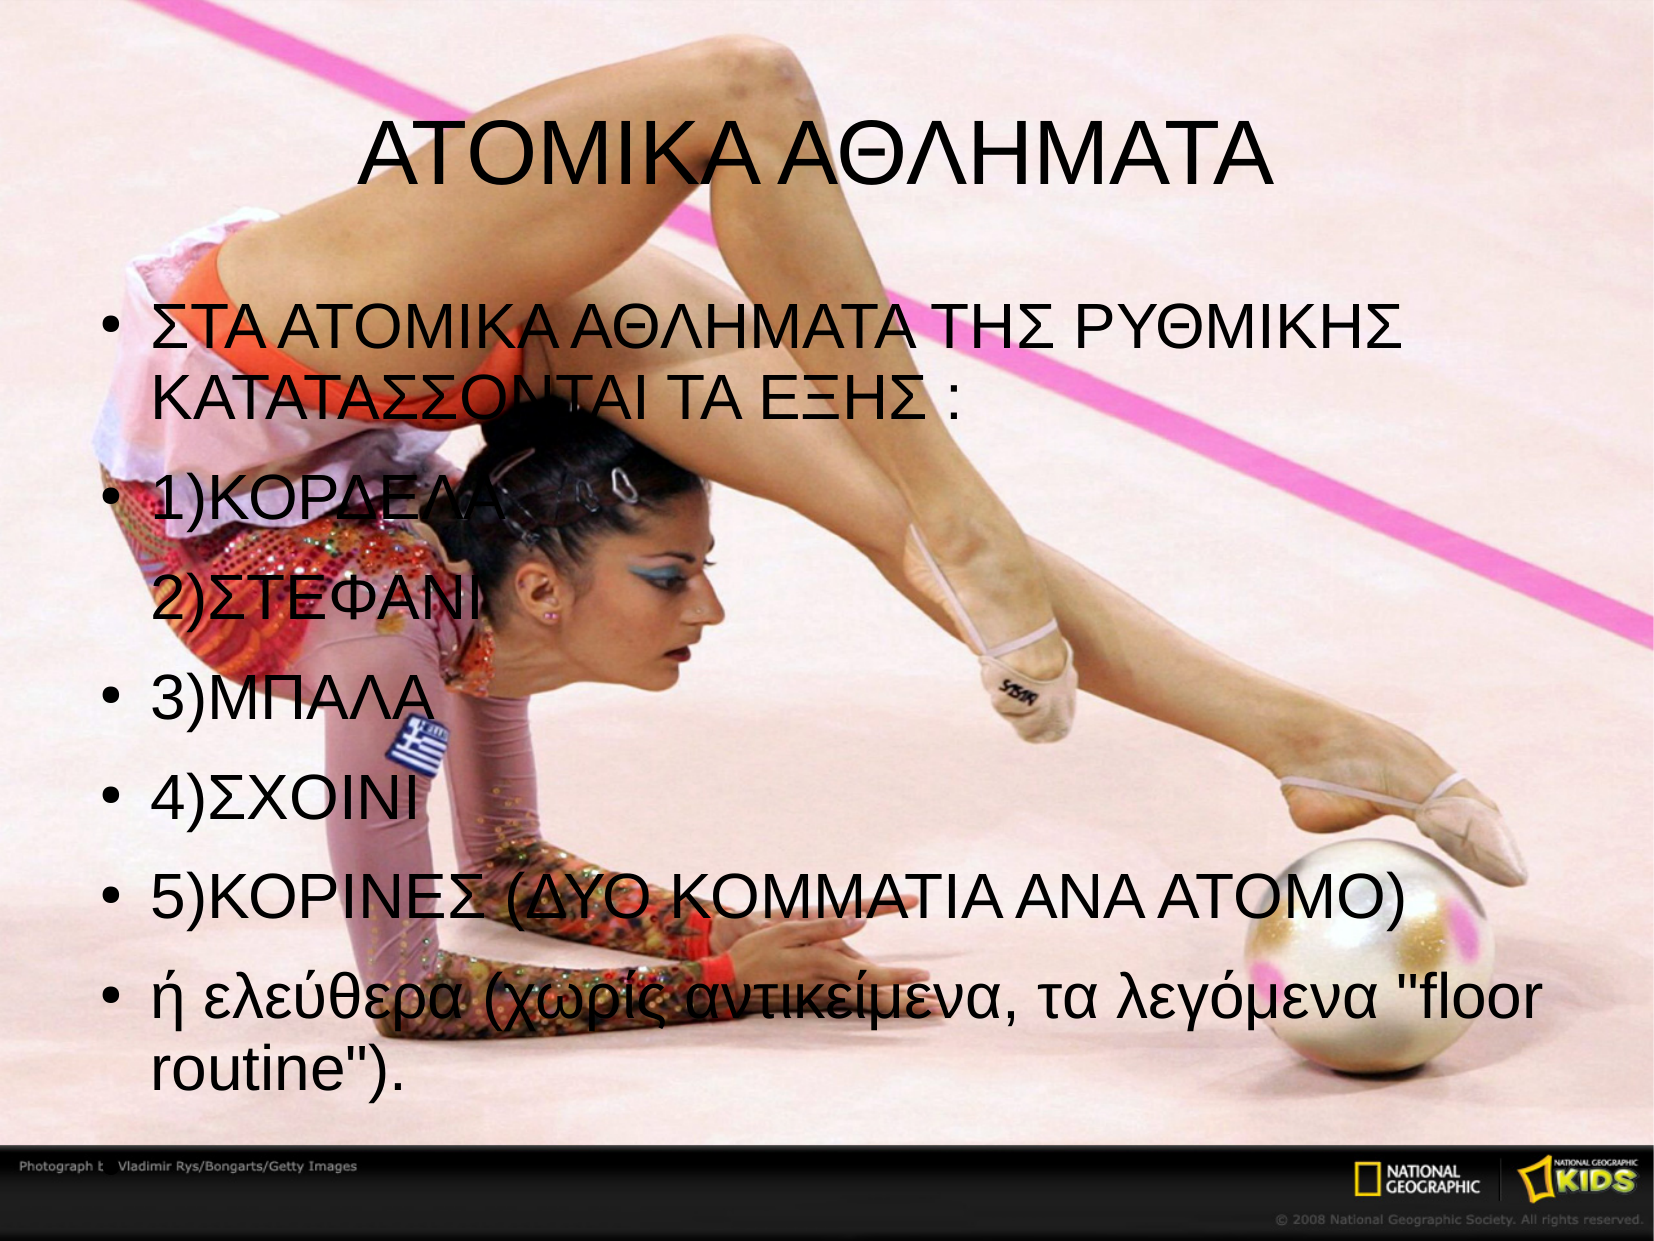

# ΑΤΟΜΙΚΑ ΑΘΛΗΜΑΤΑ
ΣΤΑ ΑΤΟΜΙΚΑ ΑΘΛΗΜΑΤΑ ΤΗΣ ΡΥΘΜΙΚΗΣ ΚΑΤΑΤΑΣΣΟΝΤΑΙ ΤΑ ΕΞΗΣ :
1)ΚΟΡΔΕΛΑ
2)ΣΤΕΦΑΝΙ
3)ΜΠΑΛΑ
4)ΣΧΟΙΝΙ
5)ΚΟΡΙΝΕΣ (ΔΥΟ ΚΟΜΜΑΤΙΑ ΑΝΑ ΑΤΟΜΟ)
ή ελεύθερα (χωρίς αντικείμενα, τα λεγόμενα "floor routine").